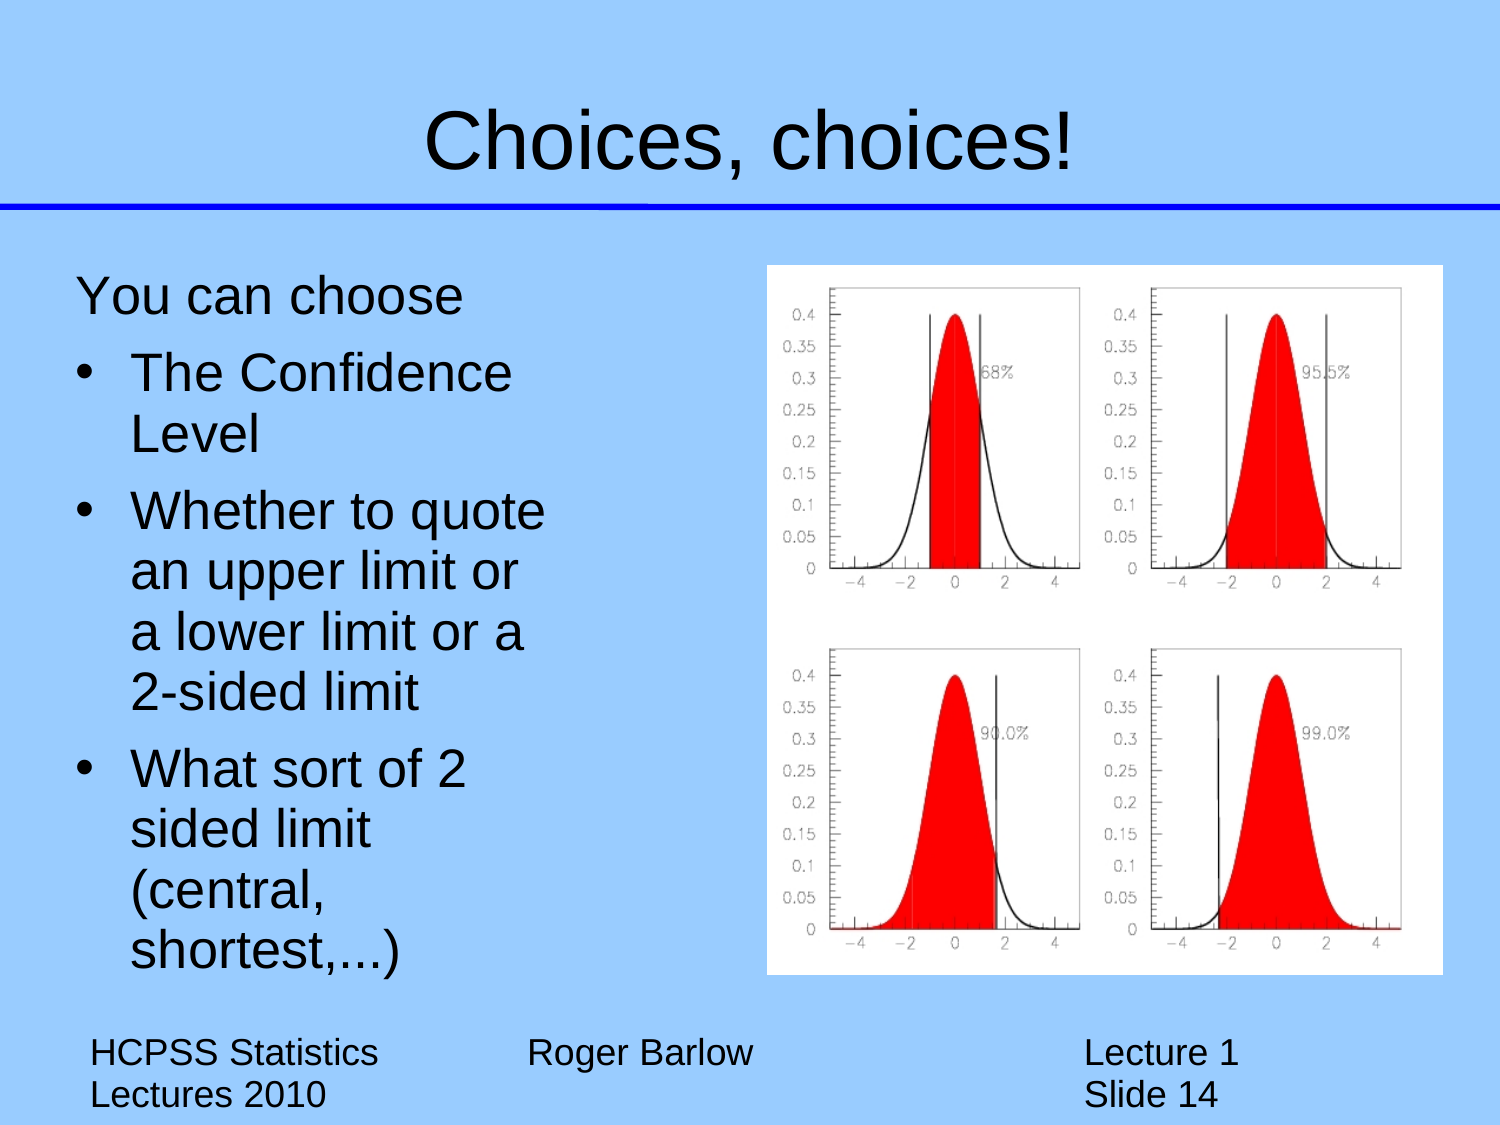

# Choices, choices!
You can choose
The Confidence Level
Whether to quote an upper limit or a lower limit or a 2-sided limit
What sort of 2 sided limit (central, shortest,...)
14